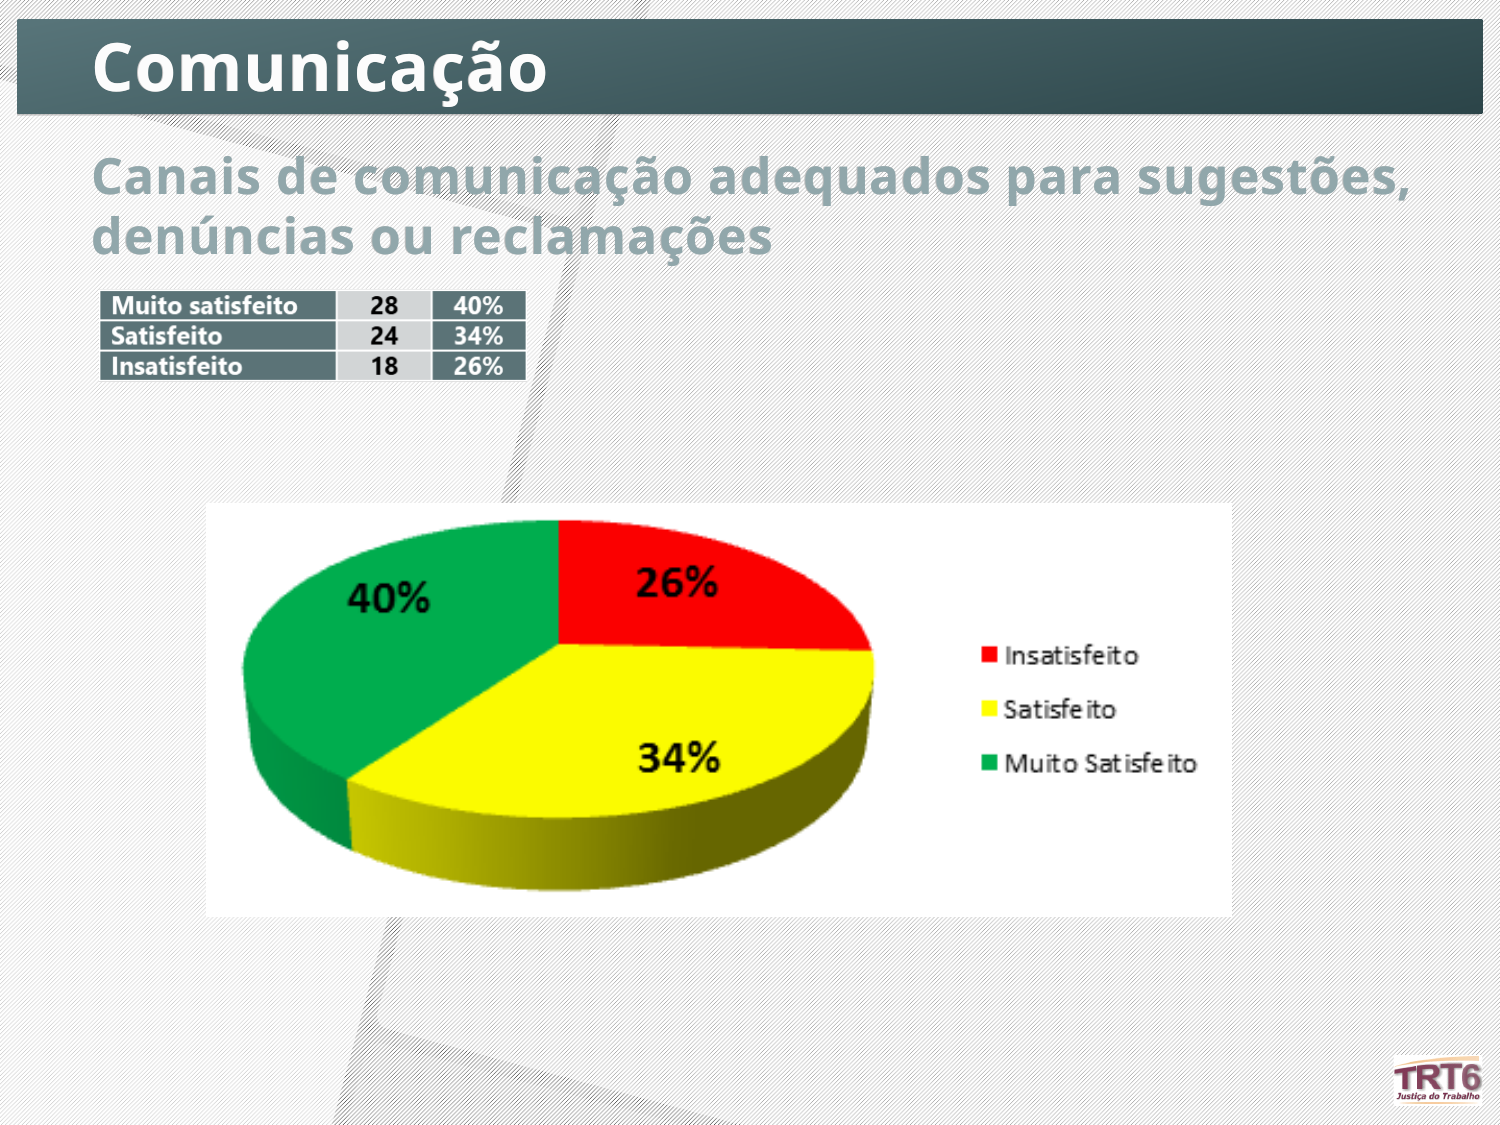

Comunicação
Canais de comunicação adequados para sugestões, denúncias ou reclamações